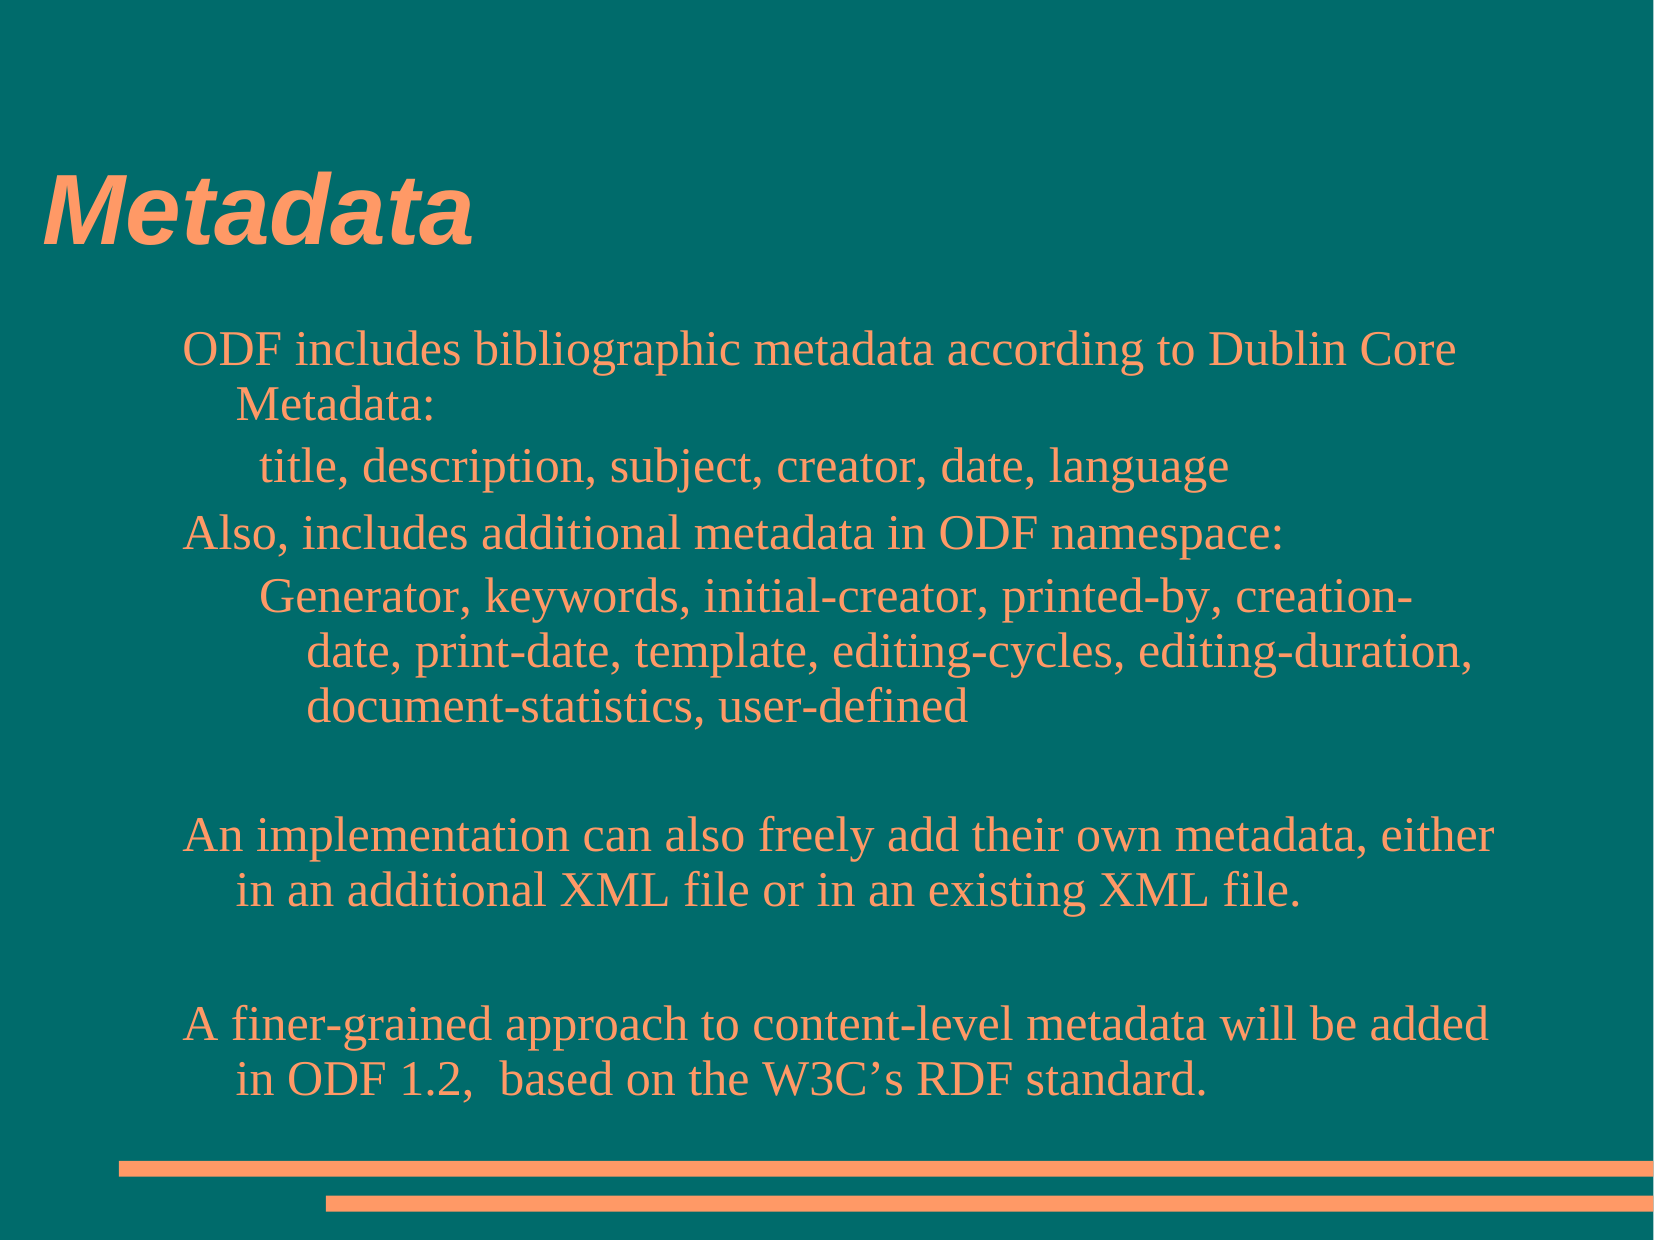

# Metadata
ODF includes bibliographic metadata according to Dublin Core Metadata:
title, description, subject, creator, date, language
Also, includes additional metadata in ODF namespace:
Generator, keywords, initial-creator, printed-by, creation-date, print-date, template, editing-cycles, editing-duration, document-statistics, user-defined
An implementation can also freely add their own metadata, either in an additional XML file or in an existing XML file.
A finer-grained approach to content-level metadata will be added in ODF 1.2, based on the W3C’s RDF standard.